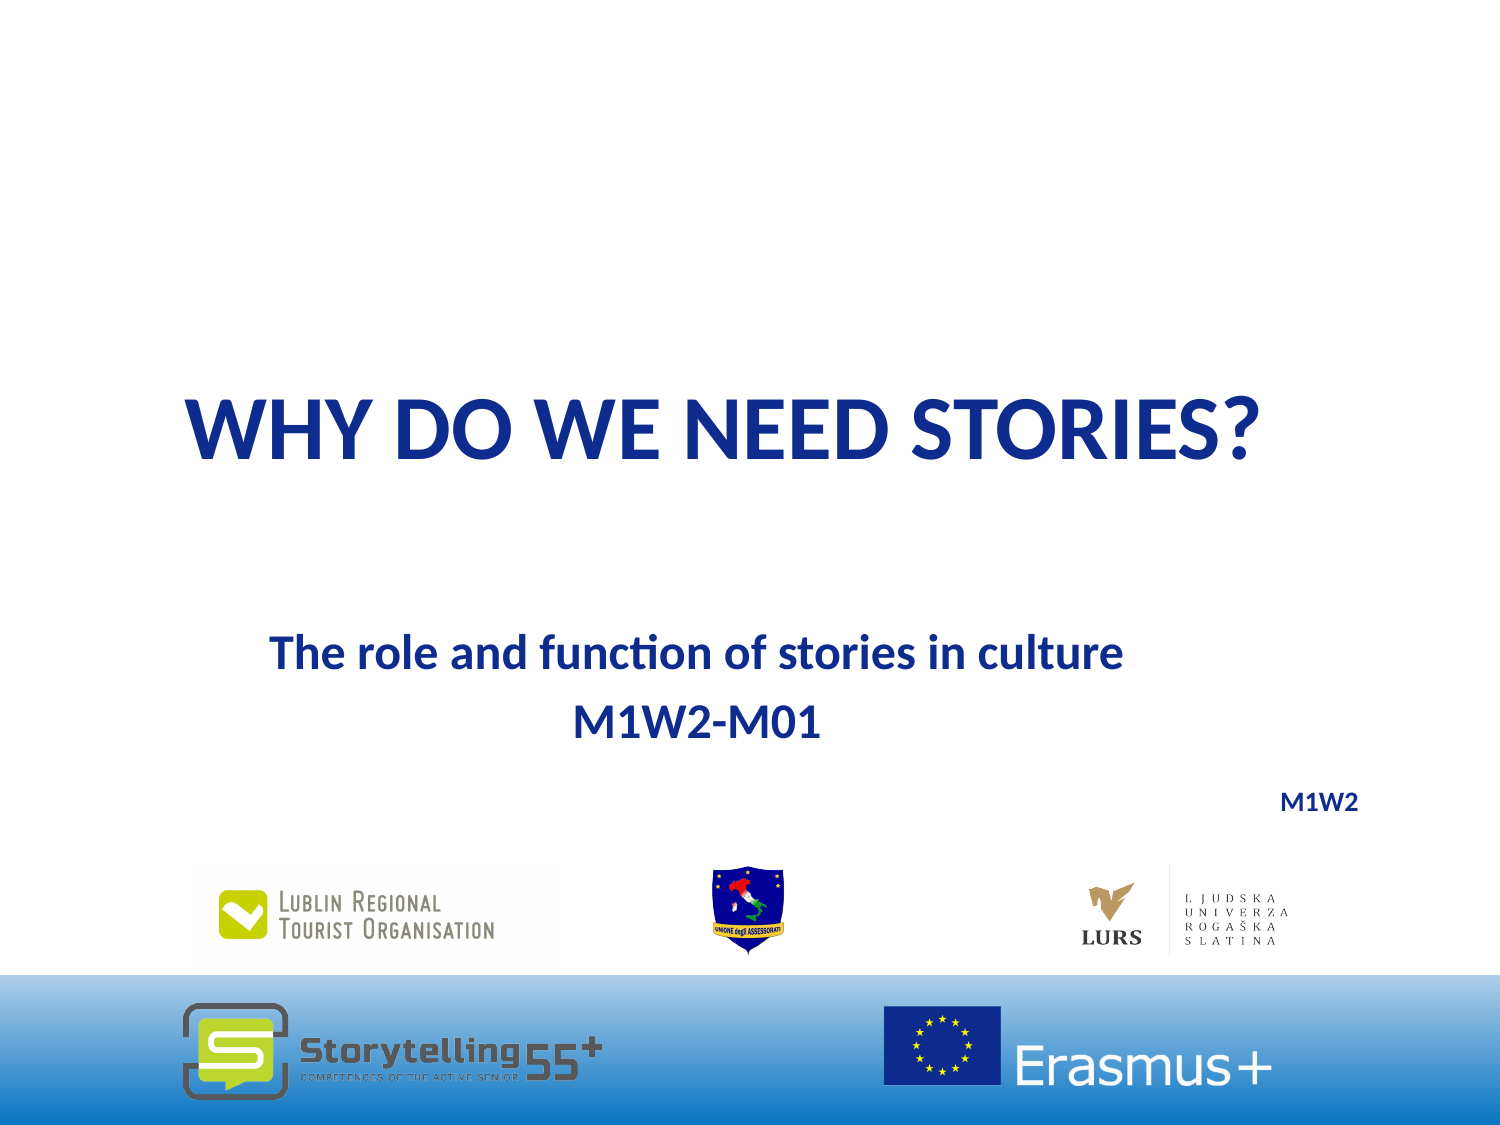

# WHY DO WE NEED STORIES?
The role and function of stories in culture
M1W2-M01
M1W2